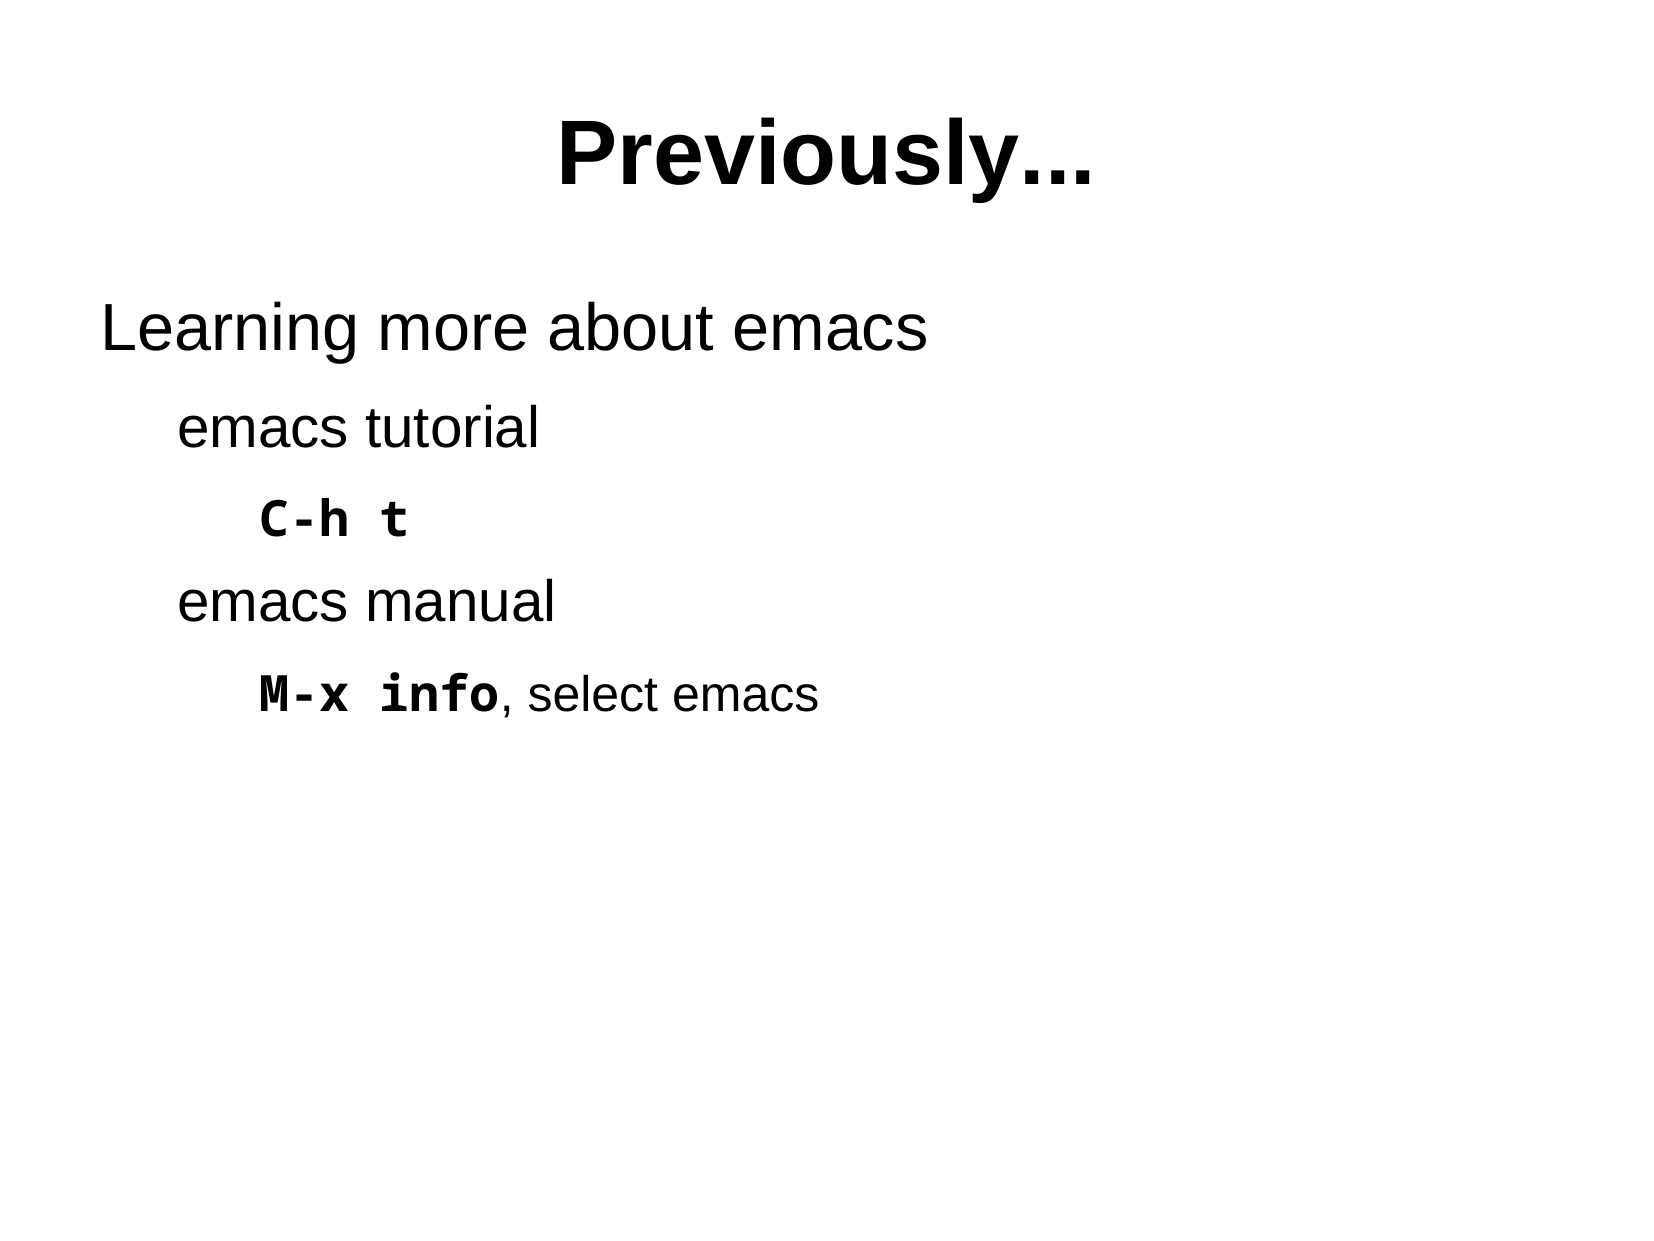

# Previously...
Learning more about emacs
emacs tutorial
C-h t
emacs manual
M-x info, select emacs